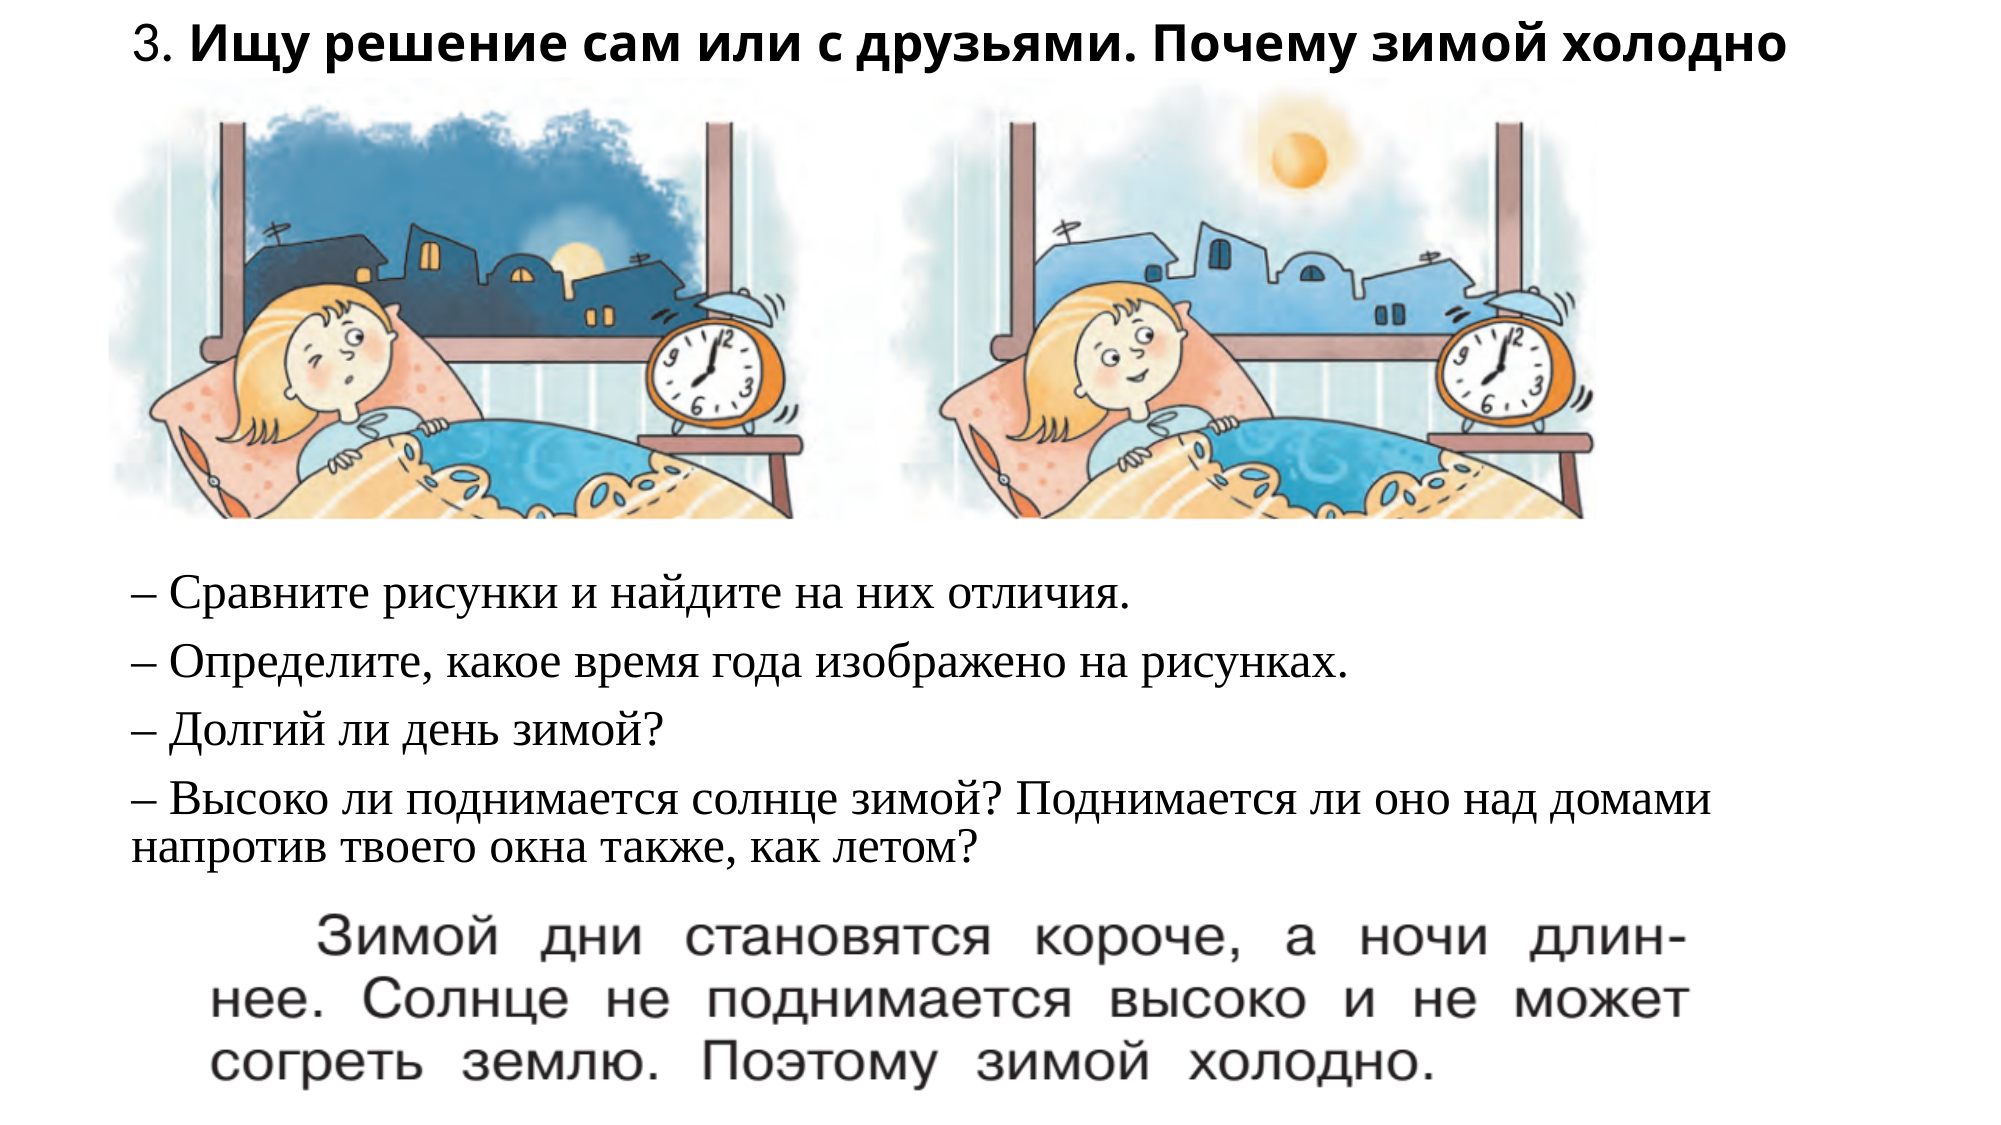

3. Ищу решение сам или с друзьями. Почему зимой холодно
# – Сравните рисунки и найдите на них отличия.
– Определите, какое время года изображено на рисунках.
– Долгий ли день зимой?
– Высоко ли поднимается солнце зимой? Поднимается ли оно над домами напротив твоего окна также, как летом?